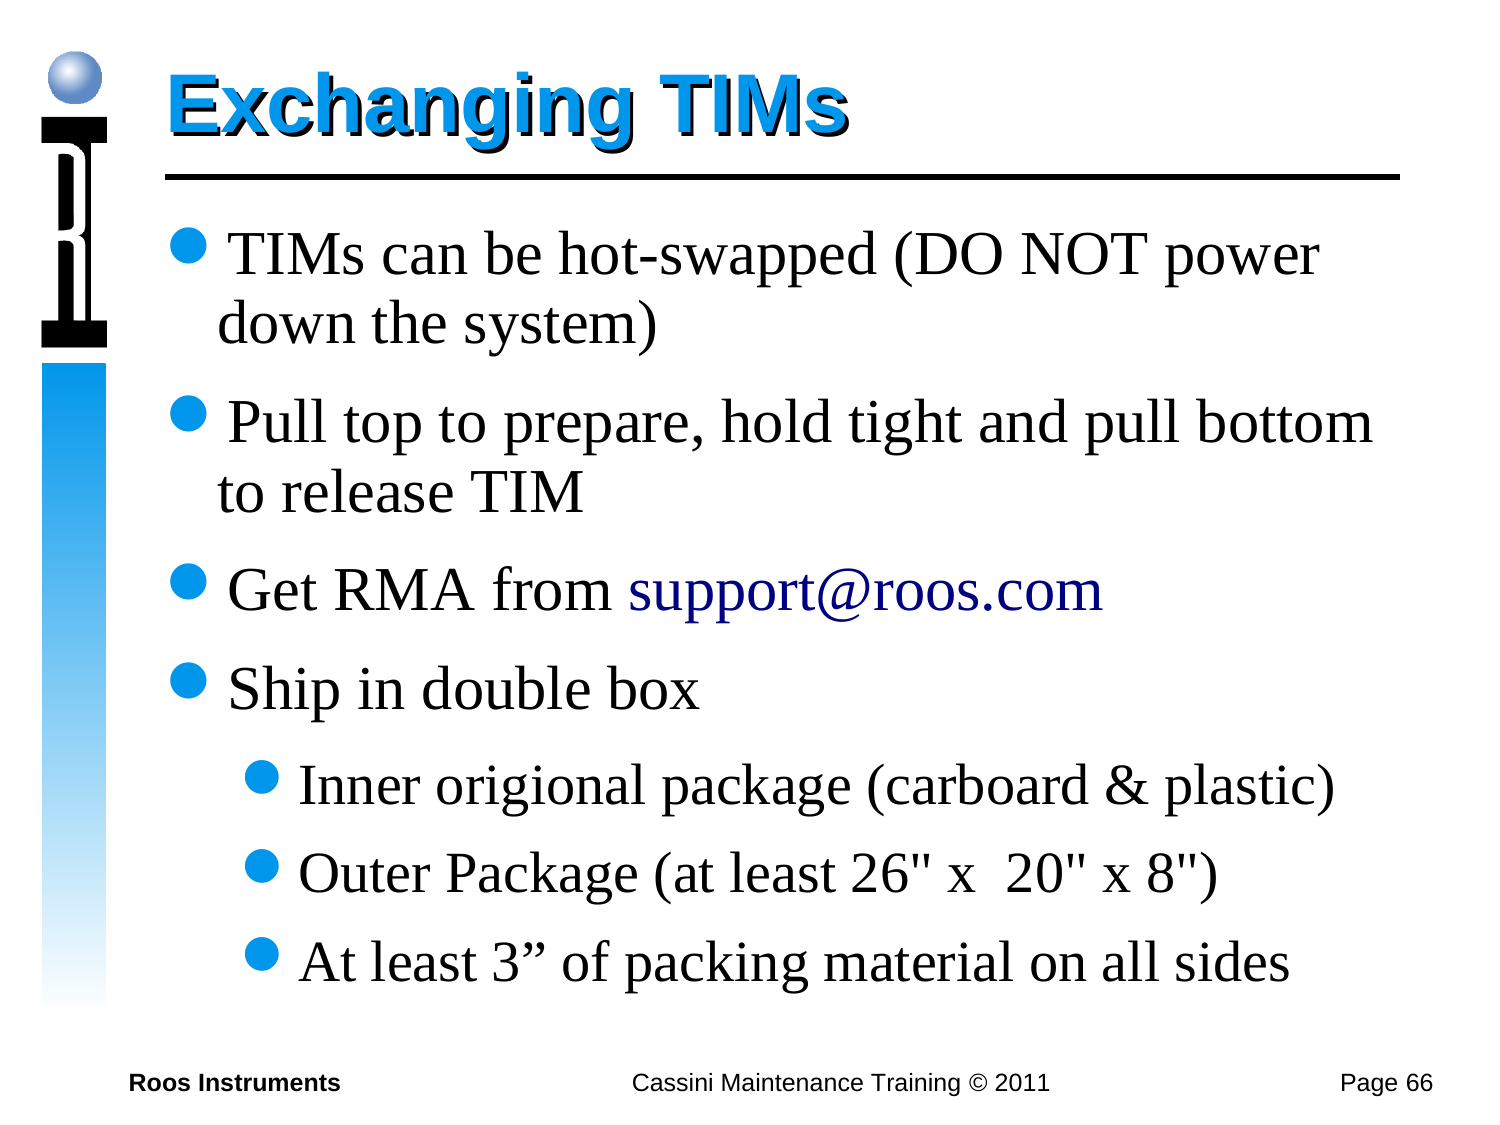

# Exchanging TIMs
TIMs can be hot-swapped (DO NOT power down the system)
Pull top to prepare, hold tight and pull bottom to release TIM
Get RMA from support@roos.com
Ship in double box
Inner origional package (carboard & plastic)
Outer Package (at least 26" x 20" x 8")
At least 3” of packing material on all sides